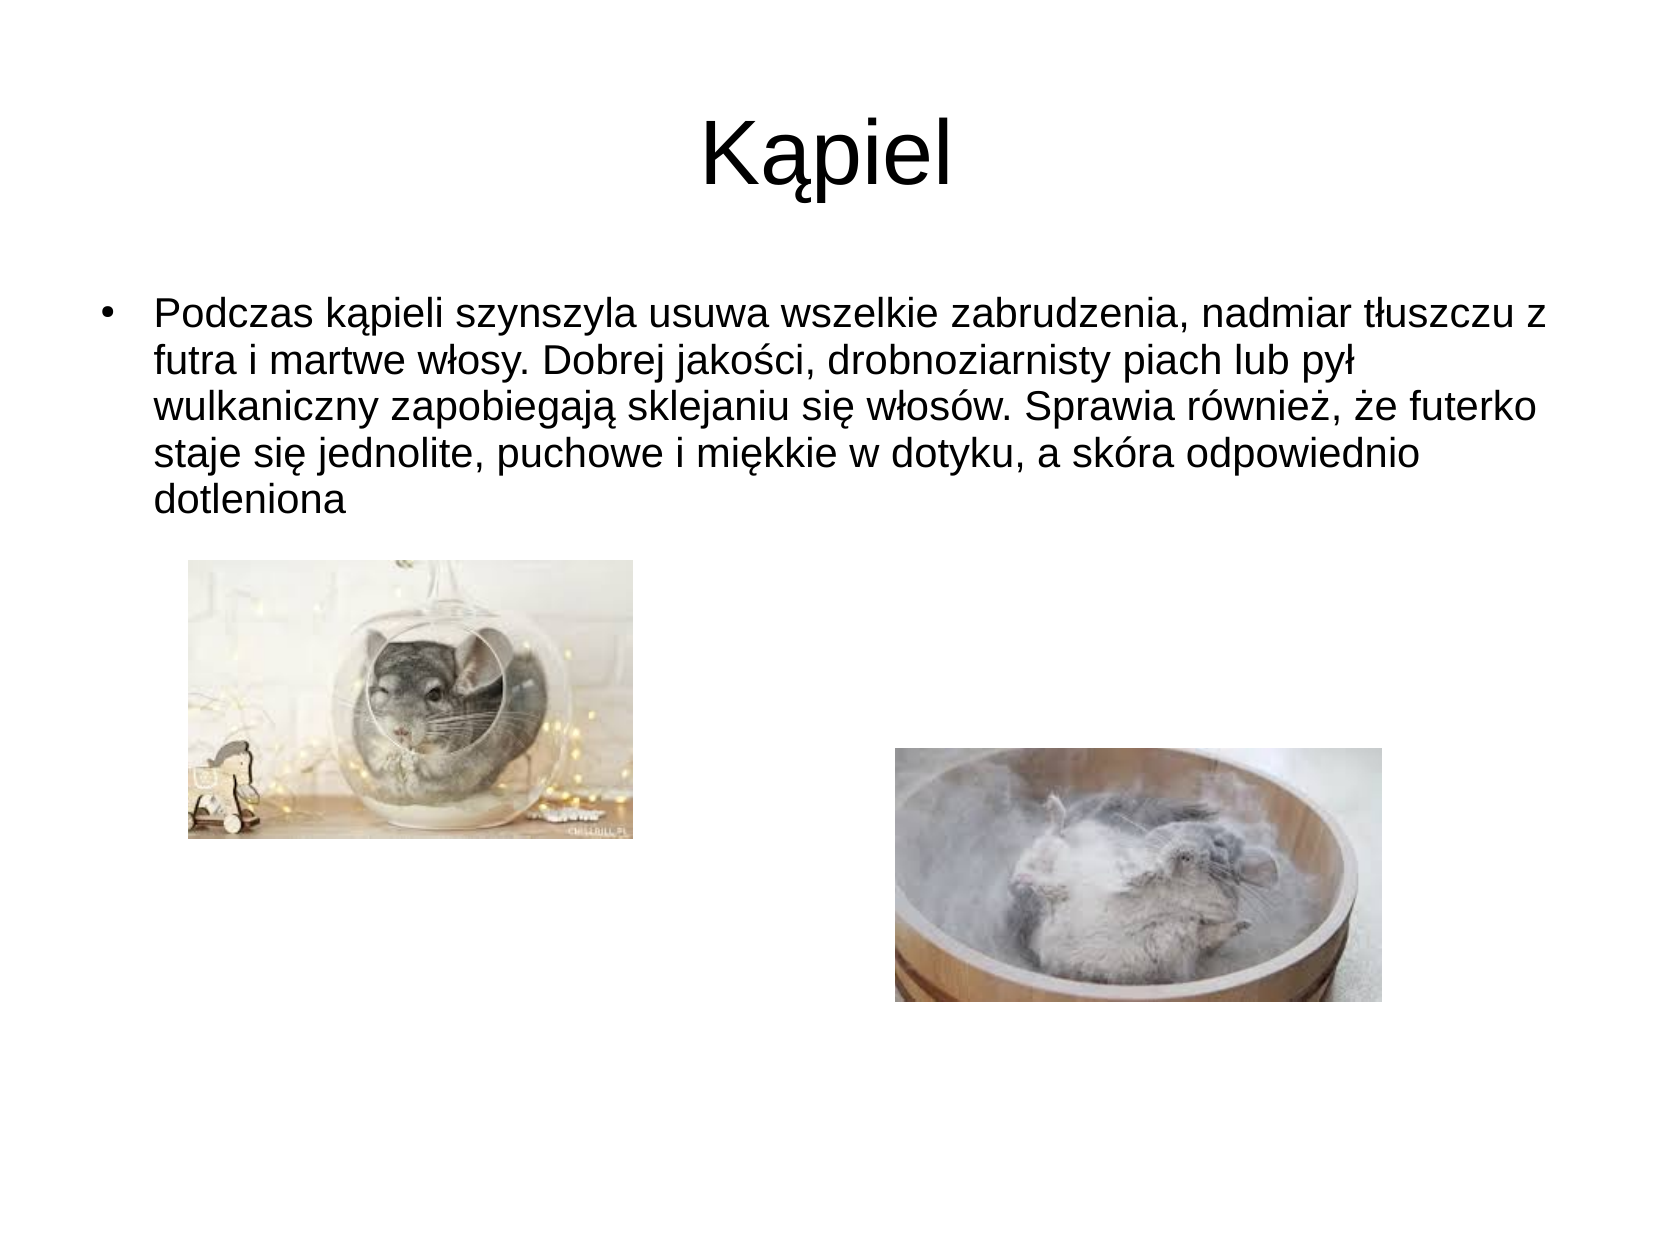

# Kąpiel
Podczas kąpieli szynszyla usuwa wszelkie zabrudzenia, nadmiar tłuszczu z futra i martwe włosy. Dobrej jakości, drobnoziarnisty piach lub pył wulkaniczny zapobiegają sklejaniu się włosów. Sprawia również, że futerko staje się jednolite, puchowe i miękkie w dotyku, a skóra odpowiednio dotleniona